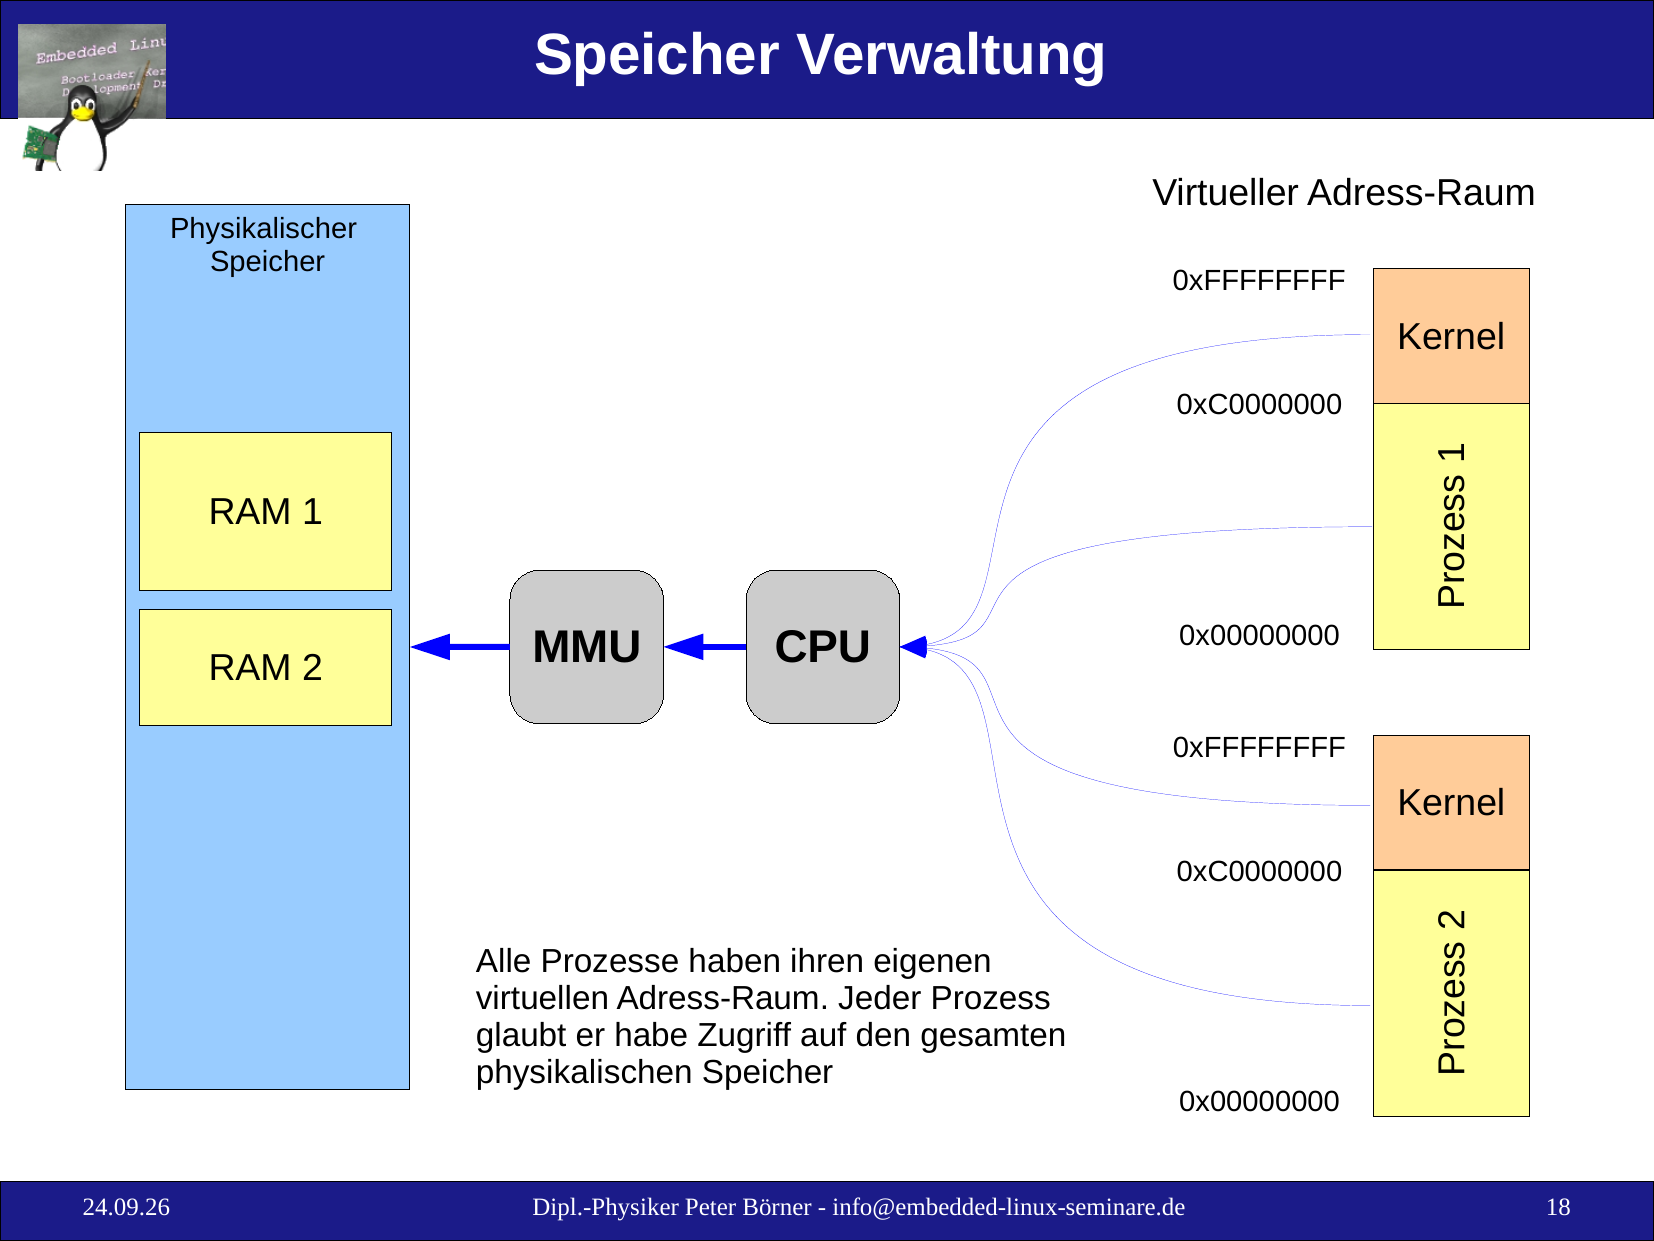

# Speicher Verwaltung
Virtueller Adress-Raum
Physikalischer
Speicher
0xFFFFFFFF
Kernel
0xC0000000
Prozess 1
0x00000000
RAM 1
MMU
CPU
RAM 2
0xFFFFFFFF
Kernel
0xC0000000
Prozess 2
0x00000000
Alle Prozesse haben ihren eigenen
virtuellen Adress-Raum. Jeder Prozess
glaubt er habe Zugriff auf den gesamten
physikalischen Speicher
 Dipl.-Physiker Peter Börner - info@embedded-linux-seminare.de
18